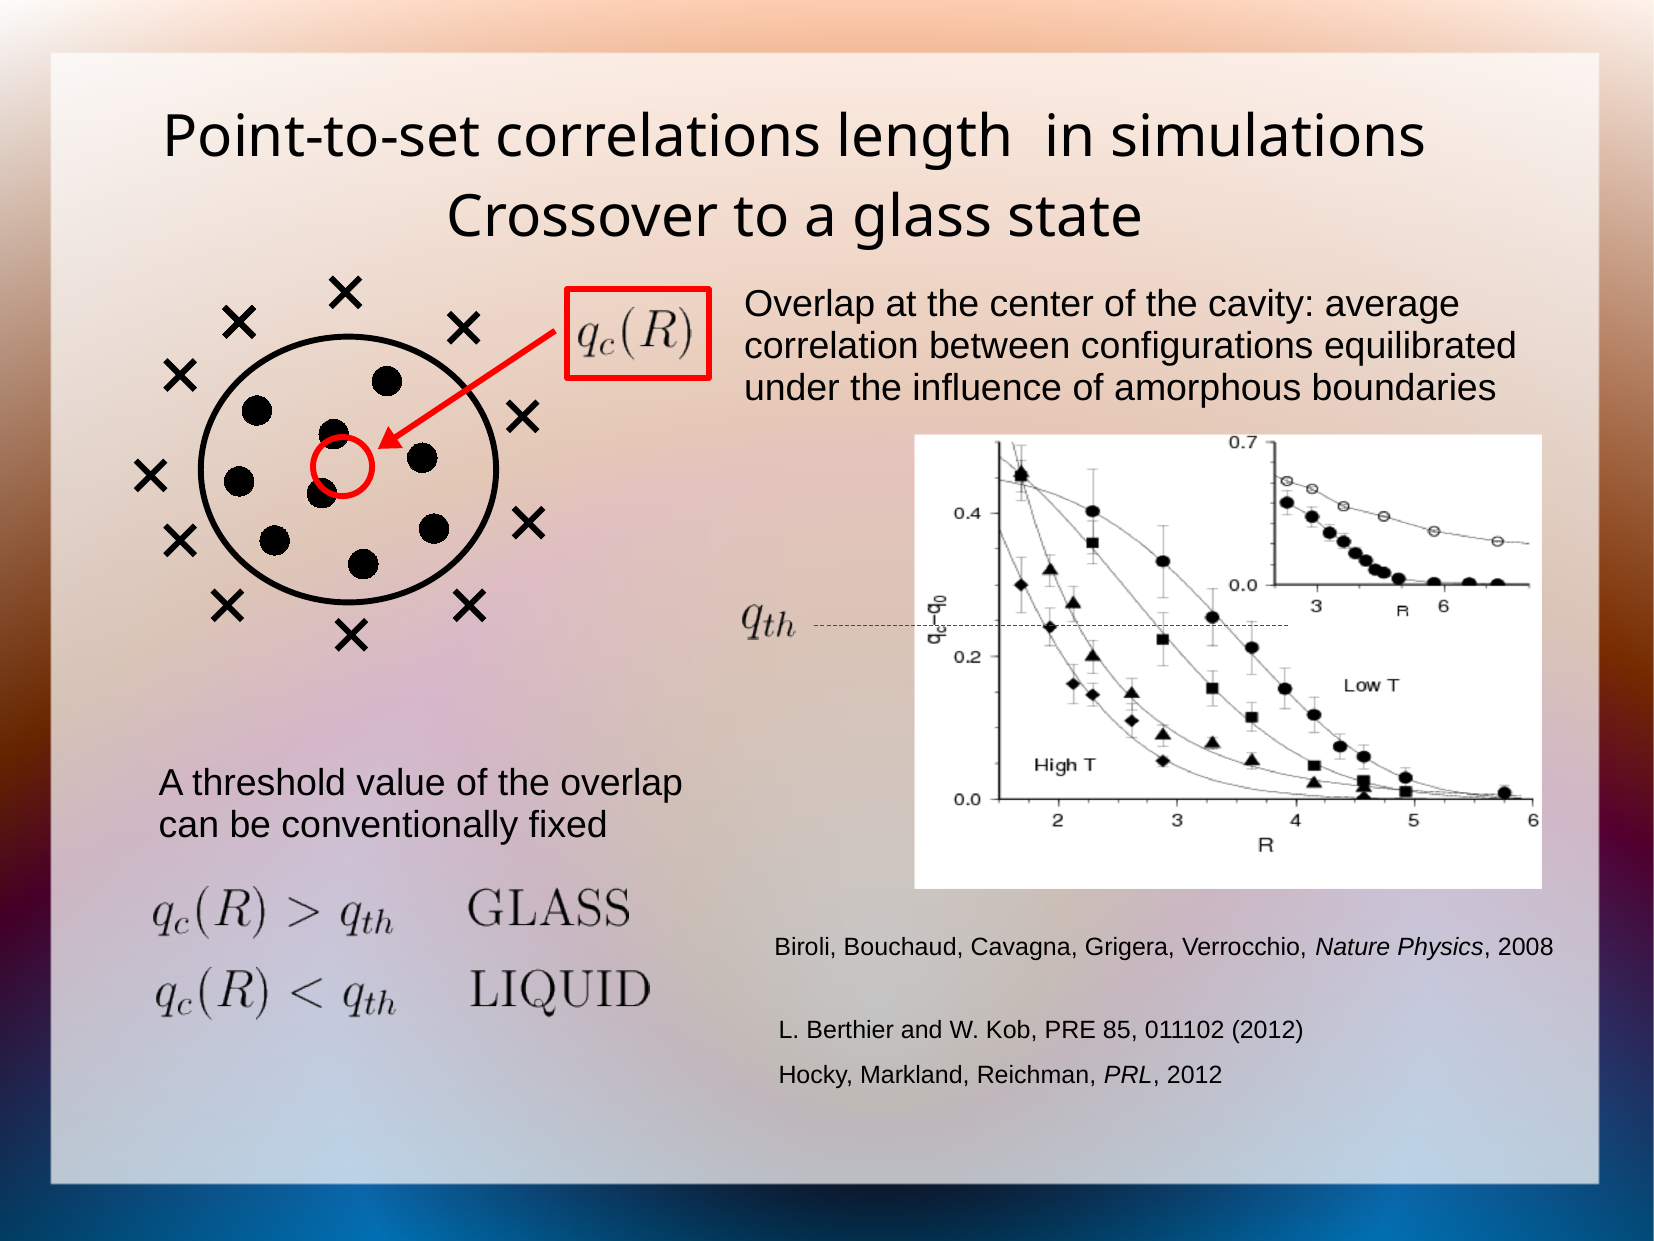

Point-to-set correlations length in simulations
Crossover to a glass state
Overlap at the center of the cavity: average correlation between configurations equilibrated under the influence of amorphous boundaries
A threshold value of the overlap can be conventionally fixed
Biroli, Bouchaud, Cavagna, Grigera, Verrocchio, Nature Physics, 2008
L. Berthier and W. Kob, PRE 85, 011102 (2012)
Hocky, Markland, Reichman, PRL, 2012